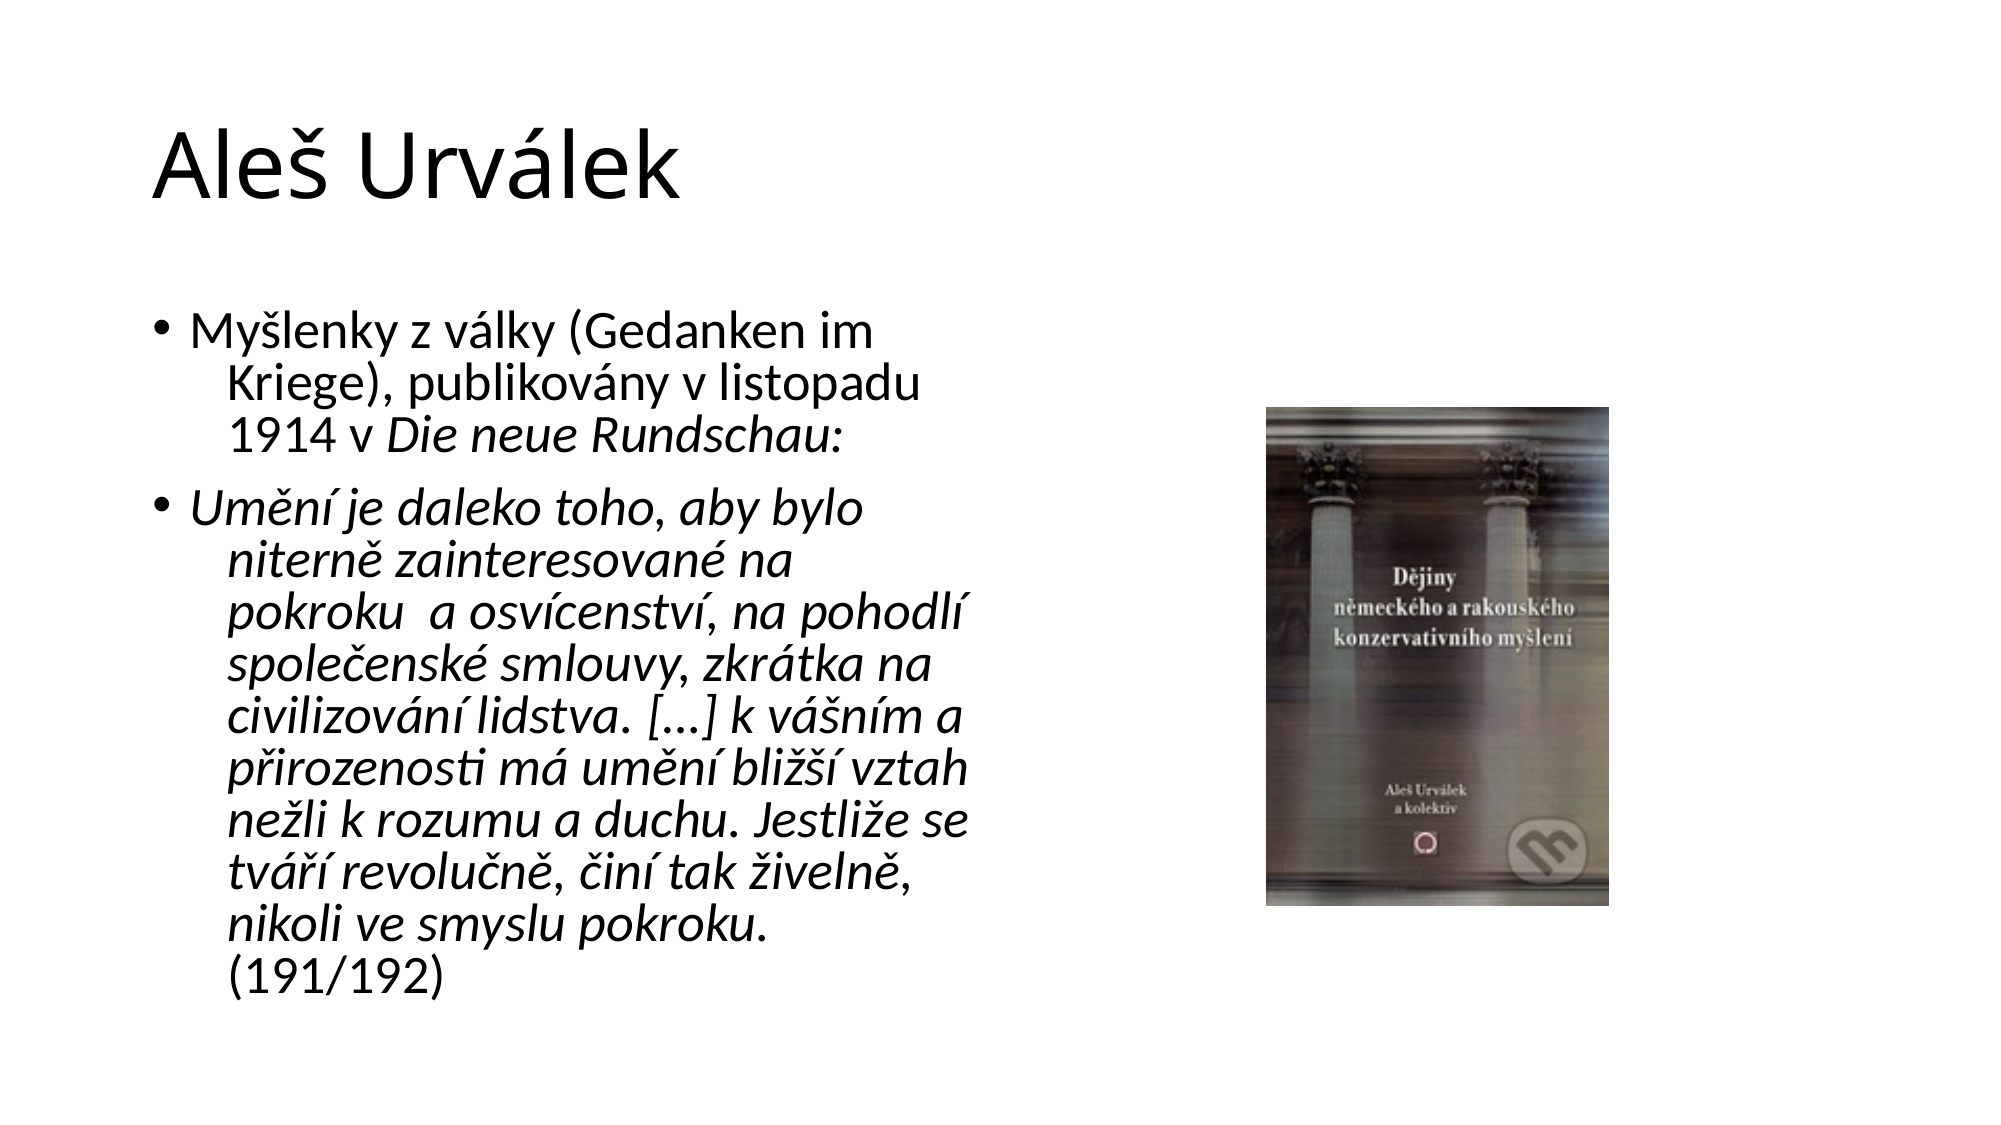

# Aleš Urválek
Myšlenky z války (Gedanken im Kriege), publikovány v listopadu 1914 v Die neue Rundschau:
Umění je daleko toho, aby bylo niterně zainteresované na pokroku a osvícenství, na pohodlí společenské smlouvy, zkrátka na civilizování lidstva. […] k vášním a přirozenosti má umění bližší vztah nežli k rozumu a duchu. Jestliže se tváří revolučně, činí tak živelně, nikoli ve smyslu pokroku. (191/192)